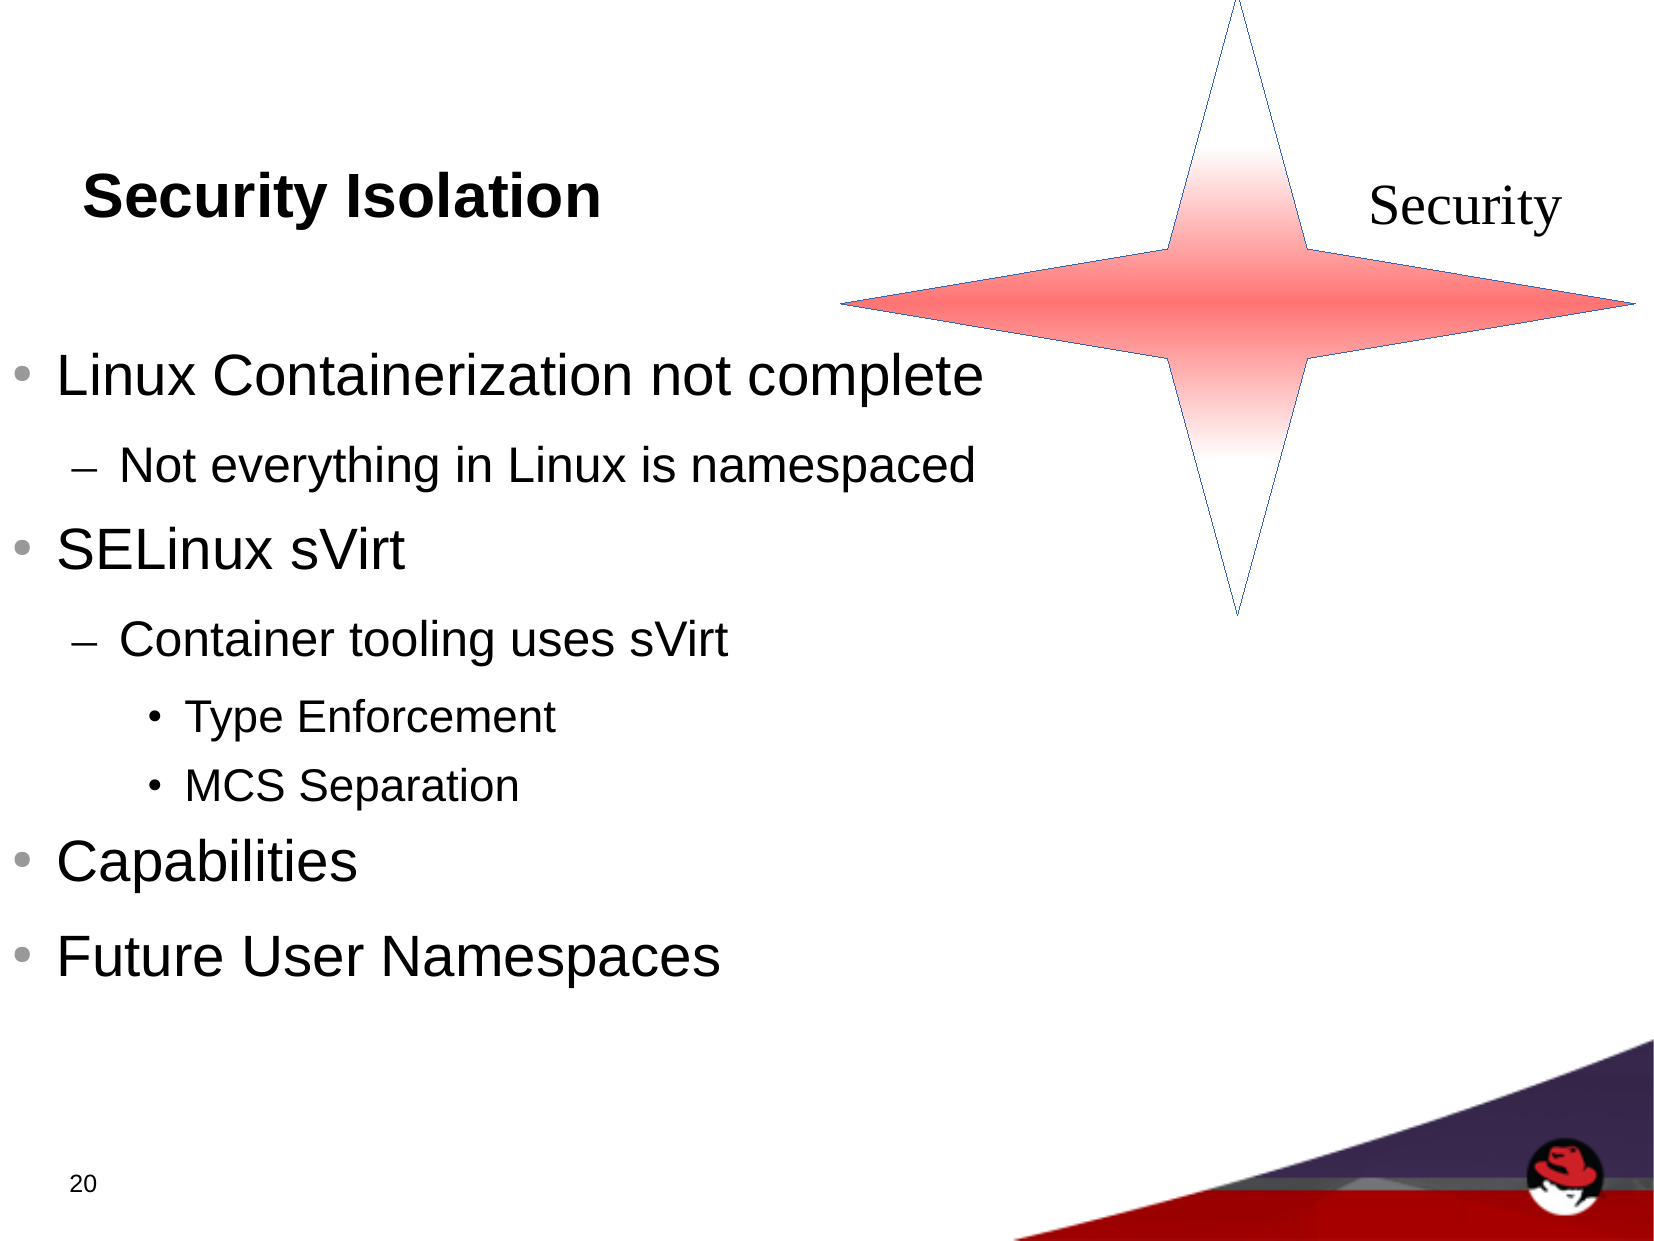

# Security Isolation
Security
Linux Containerization not complete
Not everything in Linux is namespaced
SELinux sVirt
Container tooling uses sVirt
Type Enforcement
MCS Separation
Capabilities
Future User Namespaces